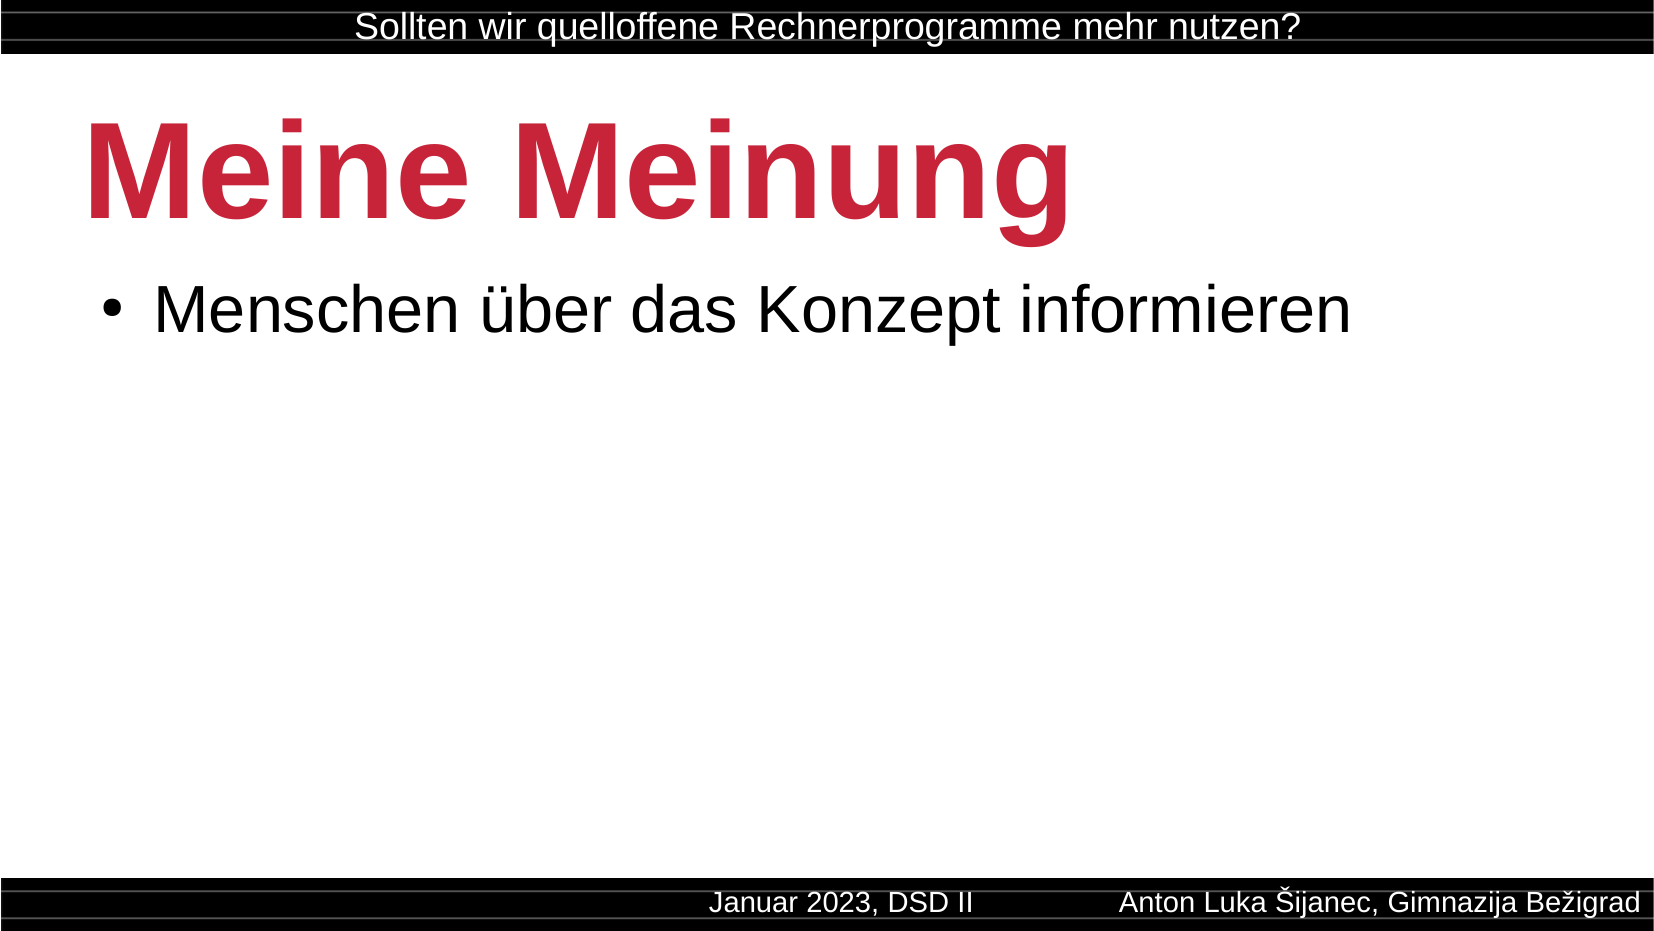

# Meine Meinung
Menschen über das Konzept informieren